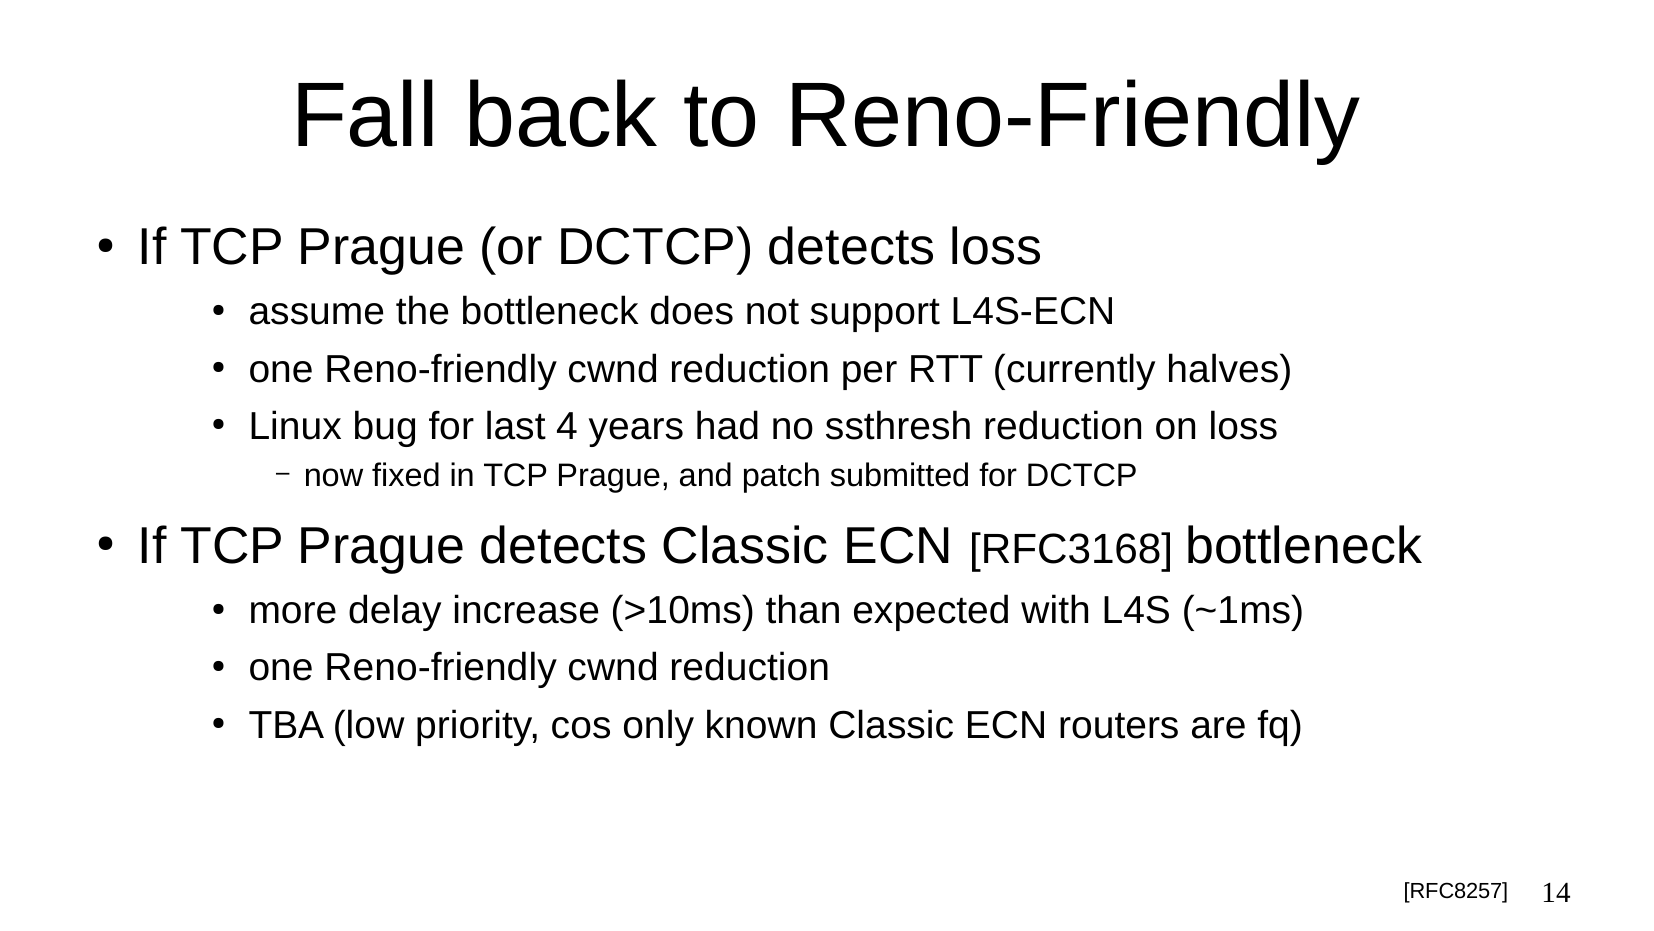

# Fall back to Reno-Friendly
If TCP Prague (or DCTCP) detects loss
assume the bottleneck does not support L4S-ECN
one Reno-friendly cwnd reduction per RTT (currently halves)
Linux bug for last 4 years had no ssthresh reduction on loss
now fixed in TCP Prague, and patch submitted for DCTCP
If TCP Prague detects Classic ECN [RFC3168] bottleneck
more delay increase (>10ms) than expected with L4S (~1ms)
one Reno-friendly cwnd reduction
TBA (low priority, cos only known Classic ECN routers are fq)
[RFC8257]
14